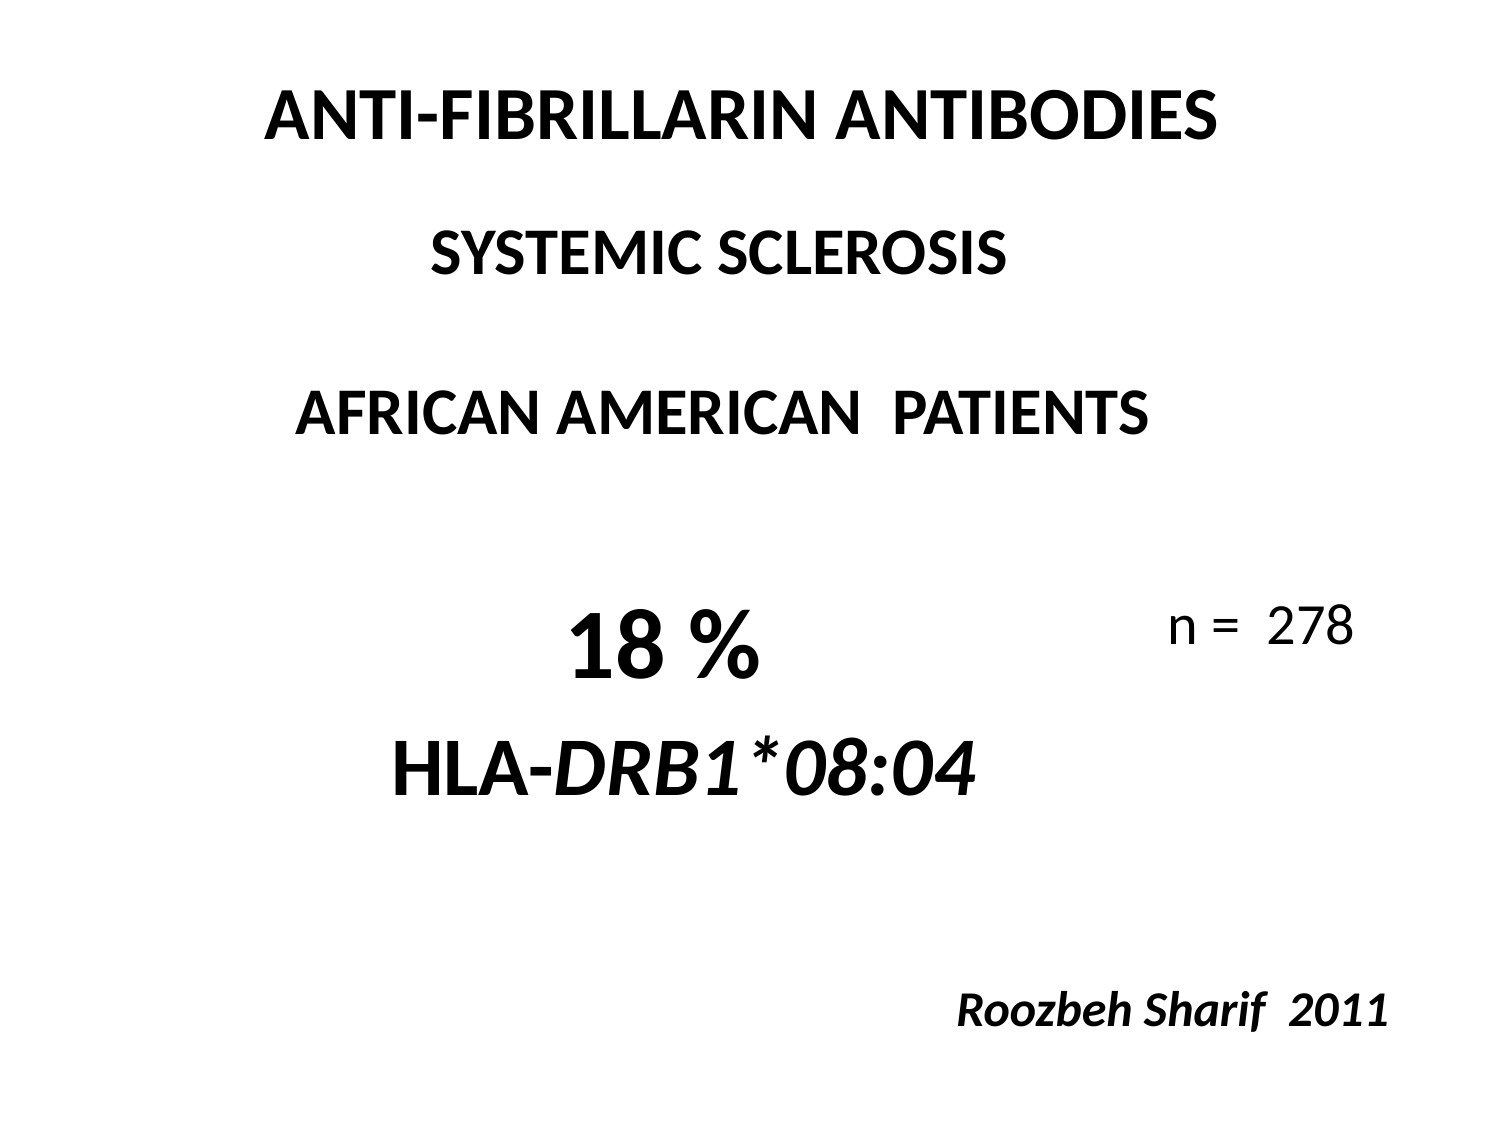

ANTI-FIBRILLARIN ANTIBODIES
 SYSTEMIC SCLEROSIS
AFRICAN AMERICAN PATIENTS
18 %
n = 278
HLA-DRB1*08:04
Roozbeh Sharif 2011